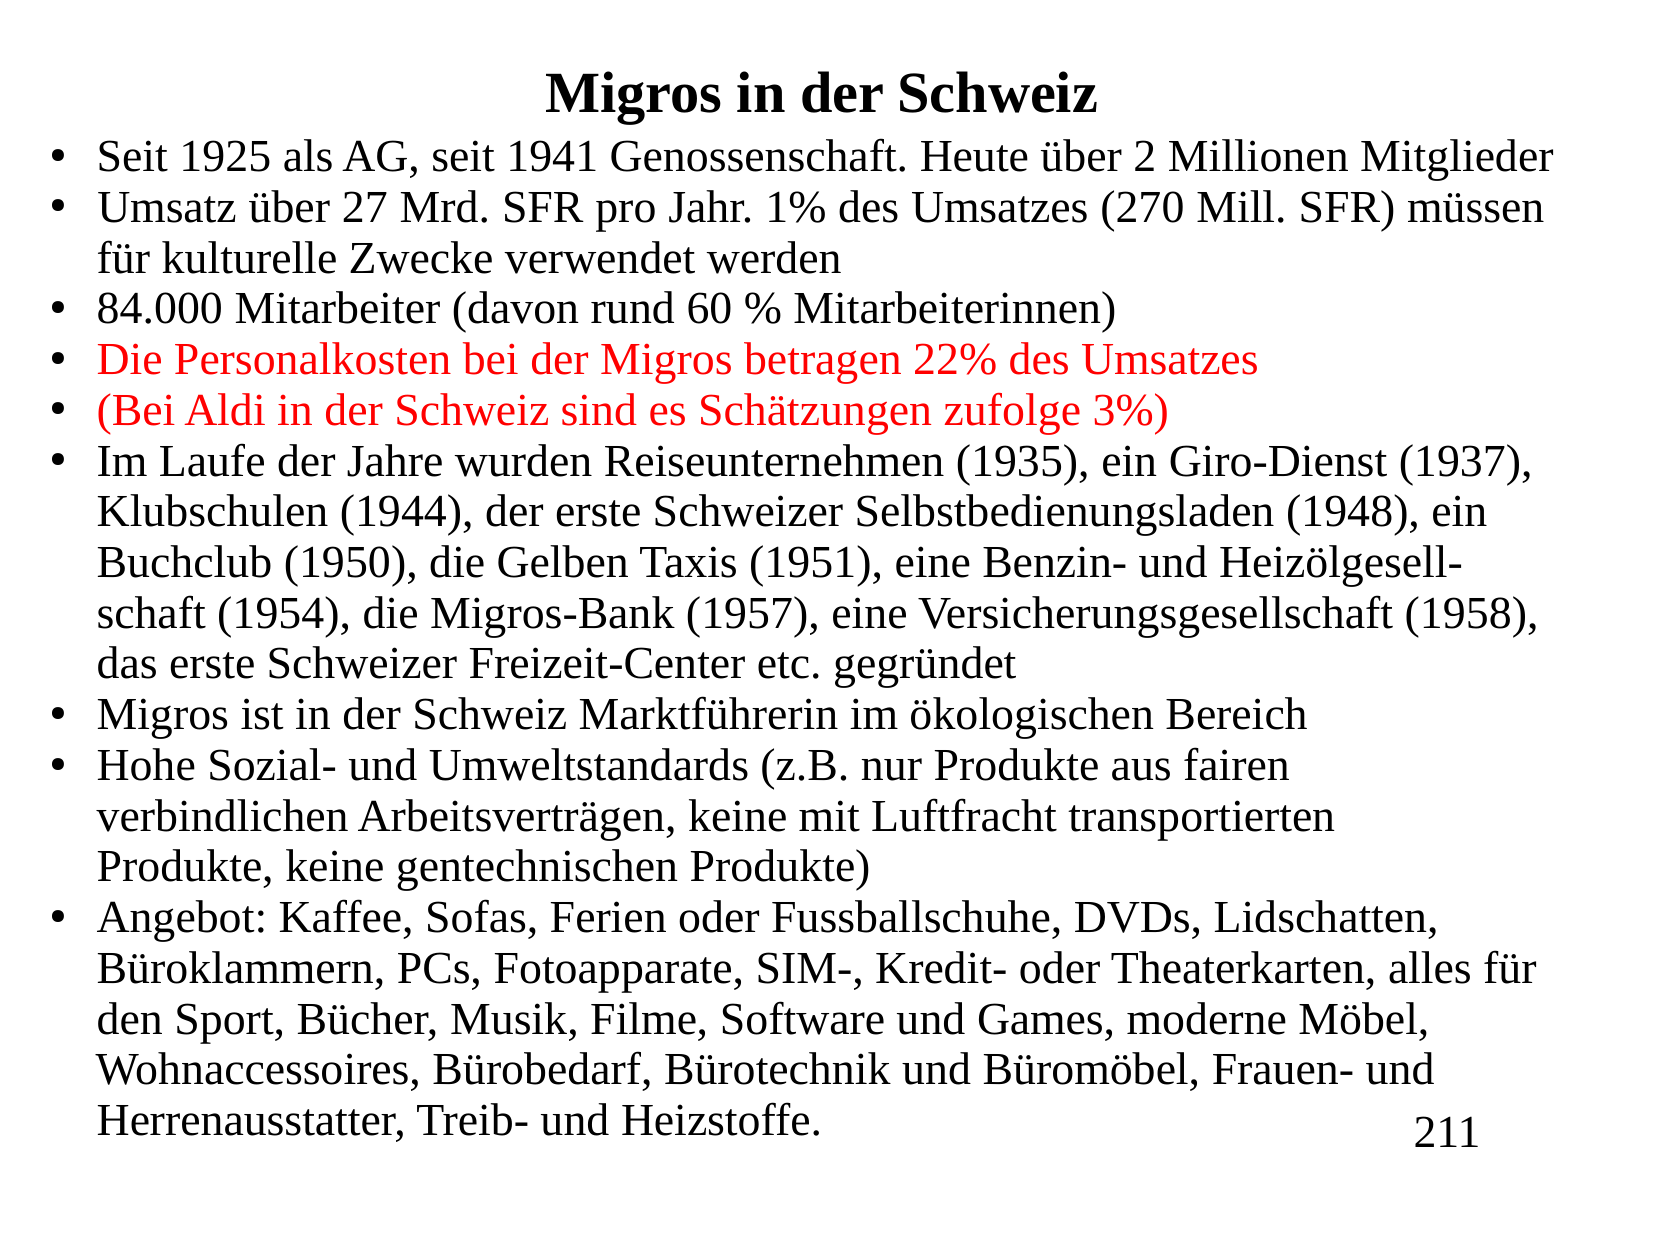

Migros in der Schweiz
 Seit 1925 als AG, seit 1941 Genossenschaft. Heute über 2 Millionen Mitglieder
 Umsatz über 27 Mrd. SFR pro Jahr. 1% des Umsatzes (270 Mill. SFR) müssen für kulturelle Zwecke verwendet werden
 84.000 Mitarbeiter (davon rund 60 % Mitarbeiterinnen)
 Die Personalkosten bei der Migros betragen 22% des Umsatzes
 (Bei Aldi in der Schweiz sind es Schätzungen zufolge 3%)
 Im Laufe der Jahre wurden Reiseunternehmen (1935), ein Giro-Dienst (1937), Klubschulen (1944), der erste Schweizer Selbstbedienungsladen (1948), ein Buchclub (1950), die Gelben Taxis (1951), eine Benzin- und Heizölgesell-
 schaft (1954), die Migros-Bank (1957), eine Versicherungsgesellschaft (1958), das erste Schweizer Freizeit-Center etc. gegründet
 Migros ist in der Schweiz Marktführerin im ökologischen Bereich
 Hohe Sozial- und Umweltstandards (z.B. nur Produkte aus fairen verbindlichen Arbeitsverträgen, keine mit Luftfracht transportierten Produkte, keine gentechnischen Produkte)
 Angebot: Kaffee, Sofas, Ferien oder Fussballschuhe, DVDs, Lidschatten, Büroklammern, PCs, Fotoapparate, SIM-, Kredit- oder Theaterkarten, alles für den Sport, Bücher, Musik, Filme, Software und Games, moderne Möbel, Wohnaccessoires, Bürobedarf, Bürotechnik und Büromöbel, Frauen- und Herrenausstatter, Treib- und Heizstoffe.